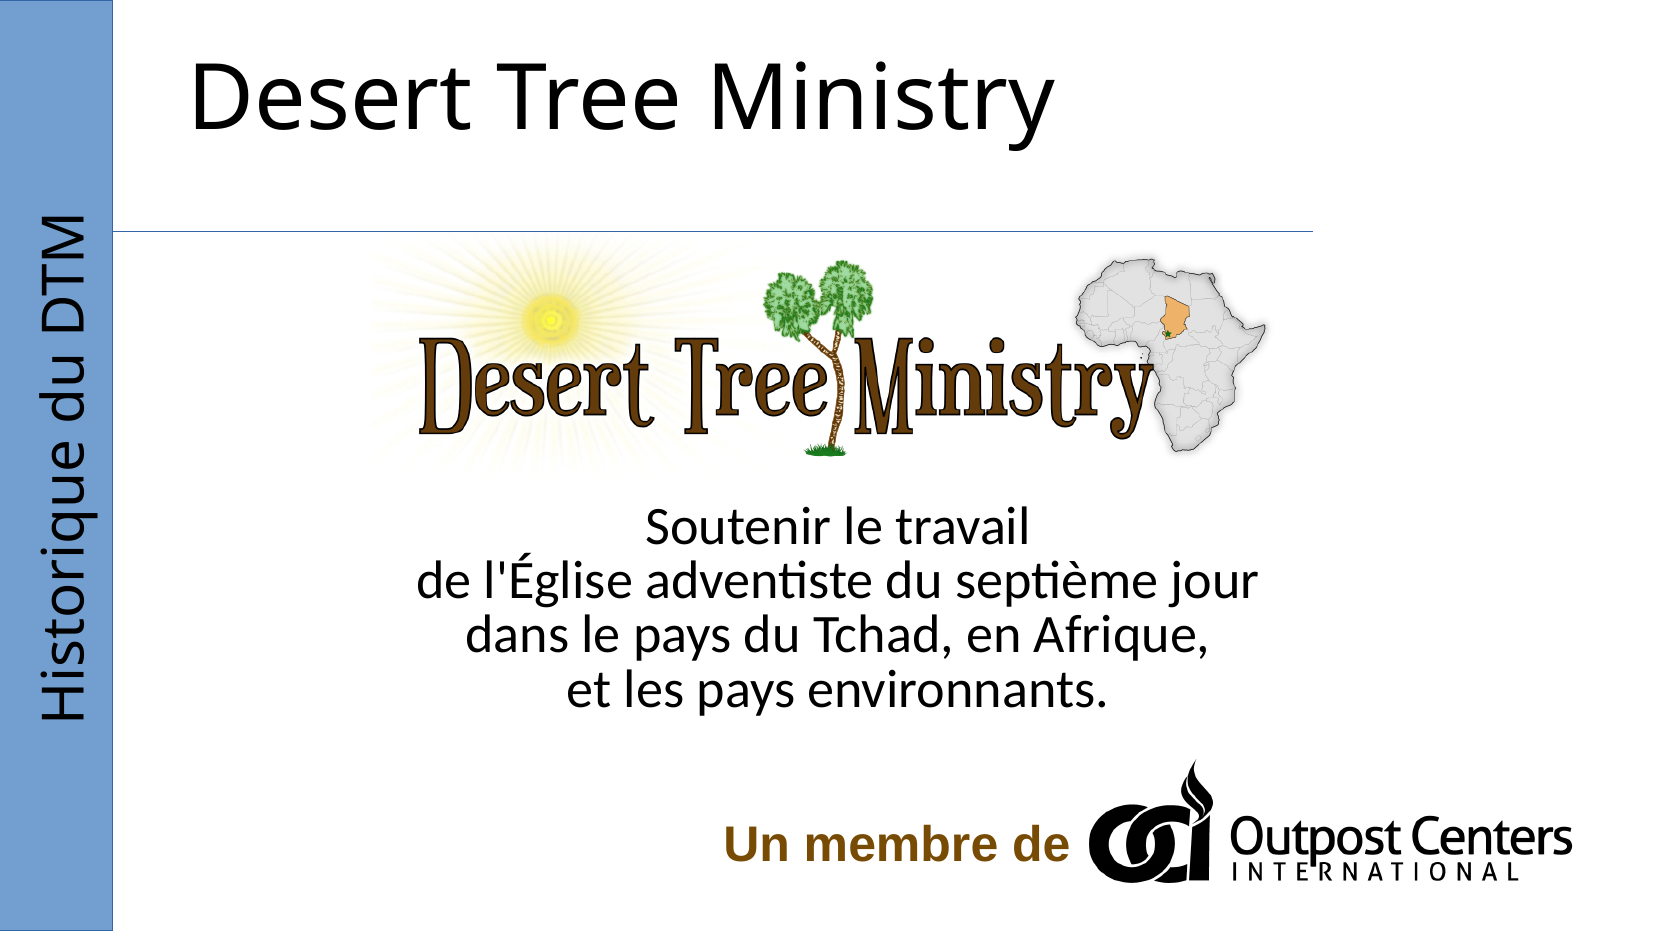

# Desert Tree Ministry
Historique du DTM
Soutenir le travail
de l'Église adventiste du septième jour
dans le pays du Tchad, en Afrique,
et les pays environnants.
Un membre de